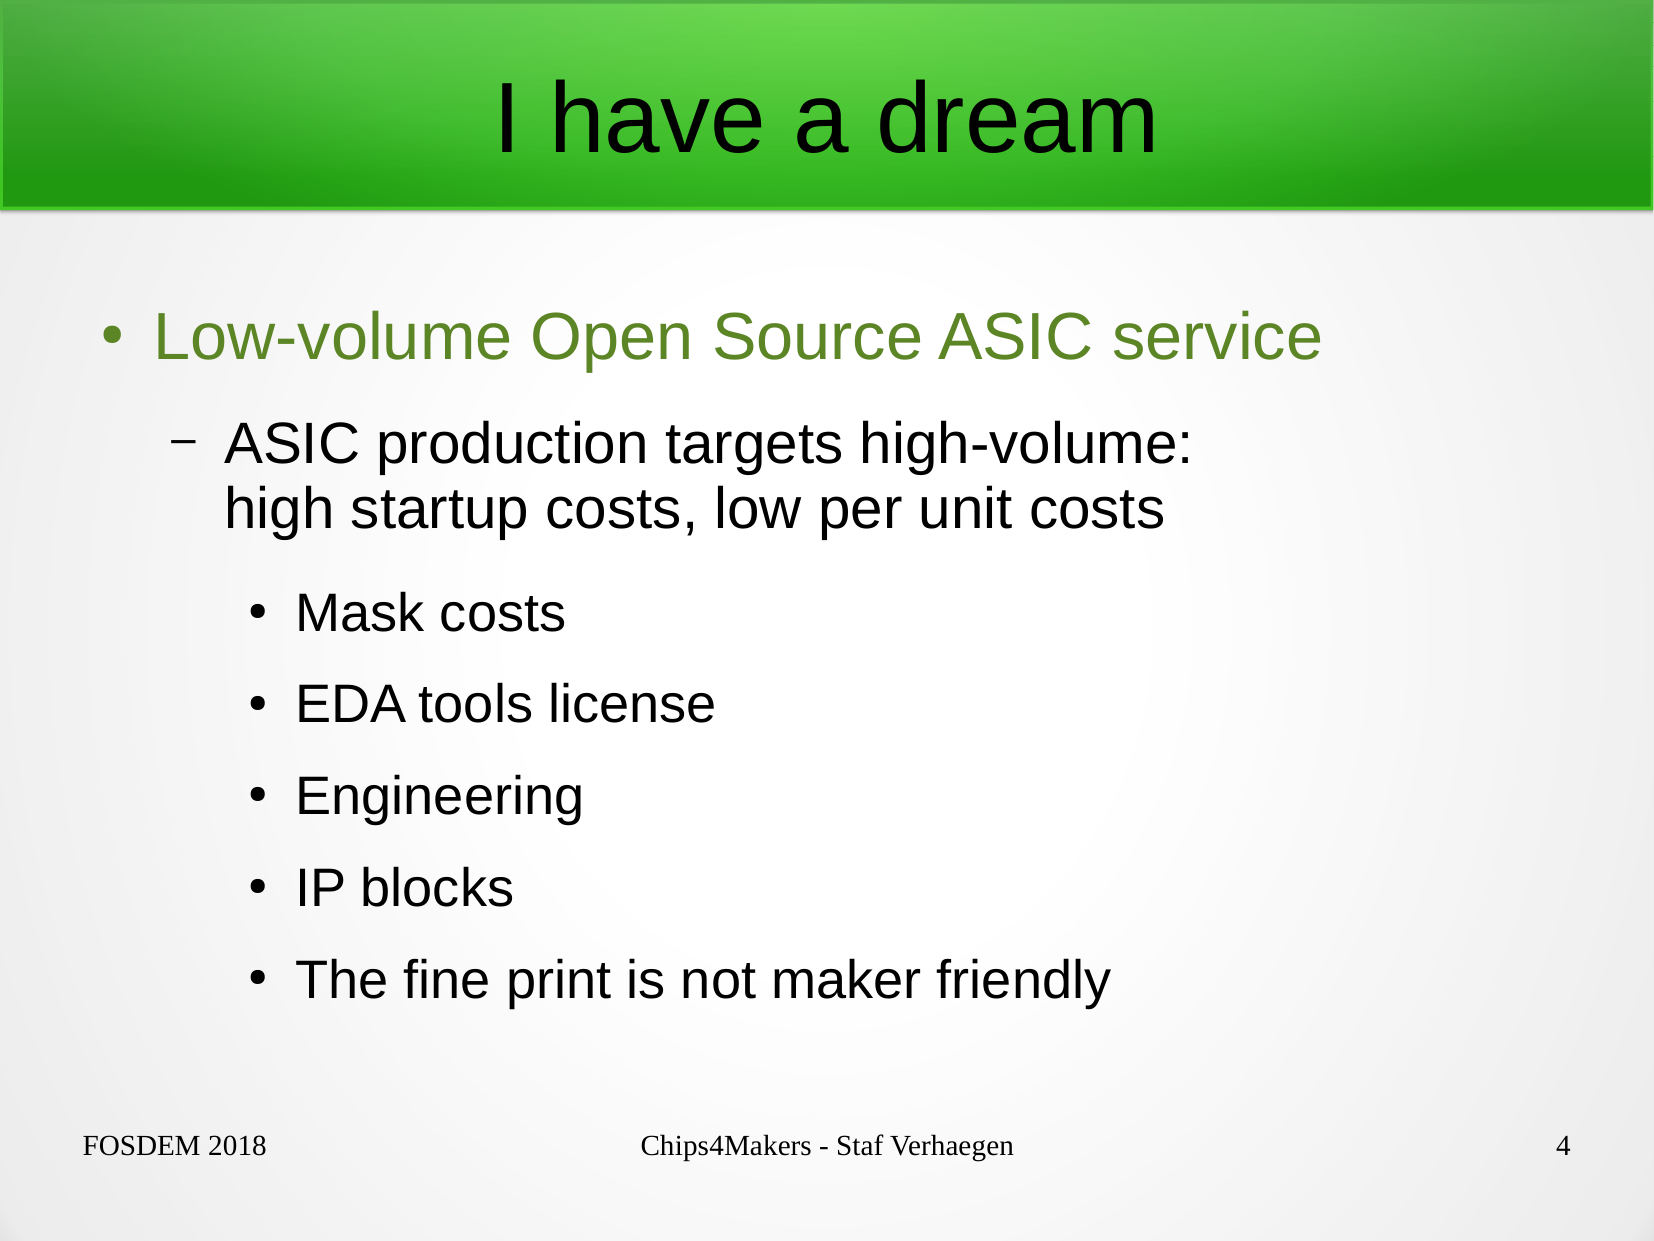

# I have a dream
Low-volume Open Source ASIC service
ASIC production targets high-volume:
high startup costs, low per unit costs
Mask costs
EDA tools license
Engineering
IP blocks
The fine print is not maker friendly
FOSDEM 2018
Chips4Makers - Staf Verhaegen
4